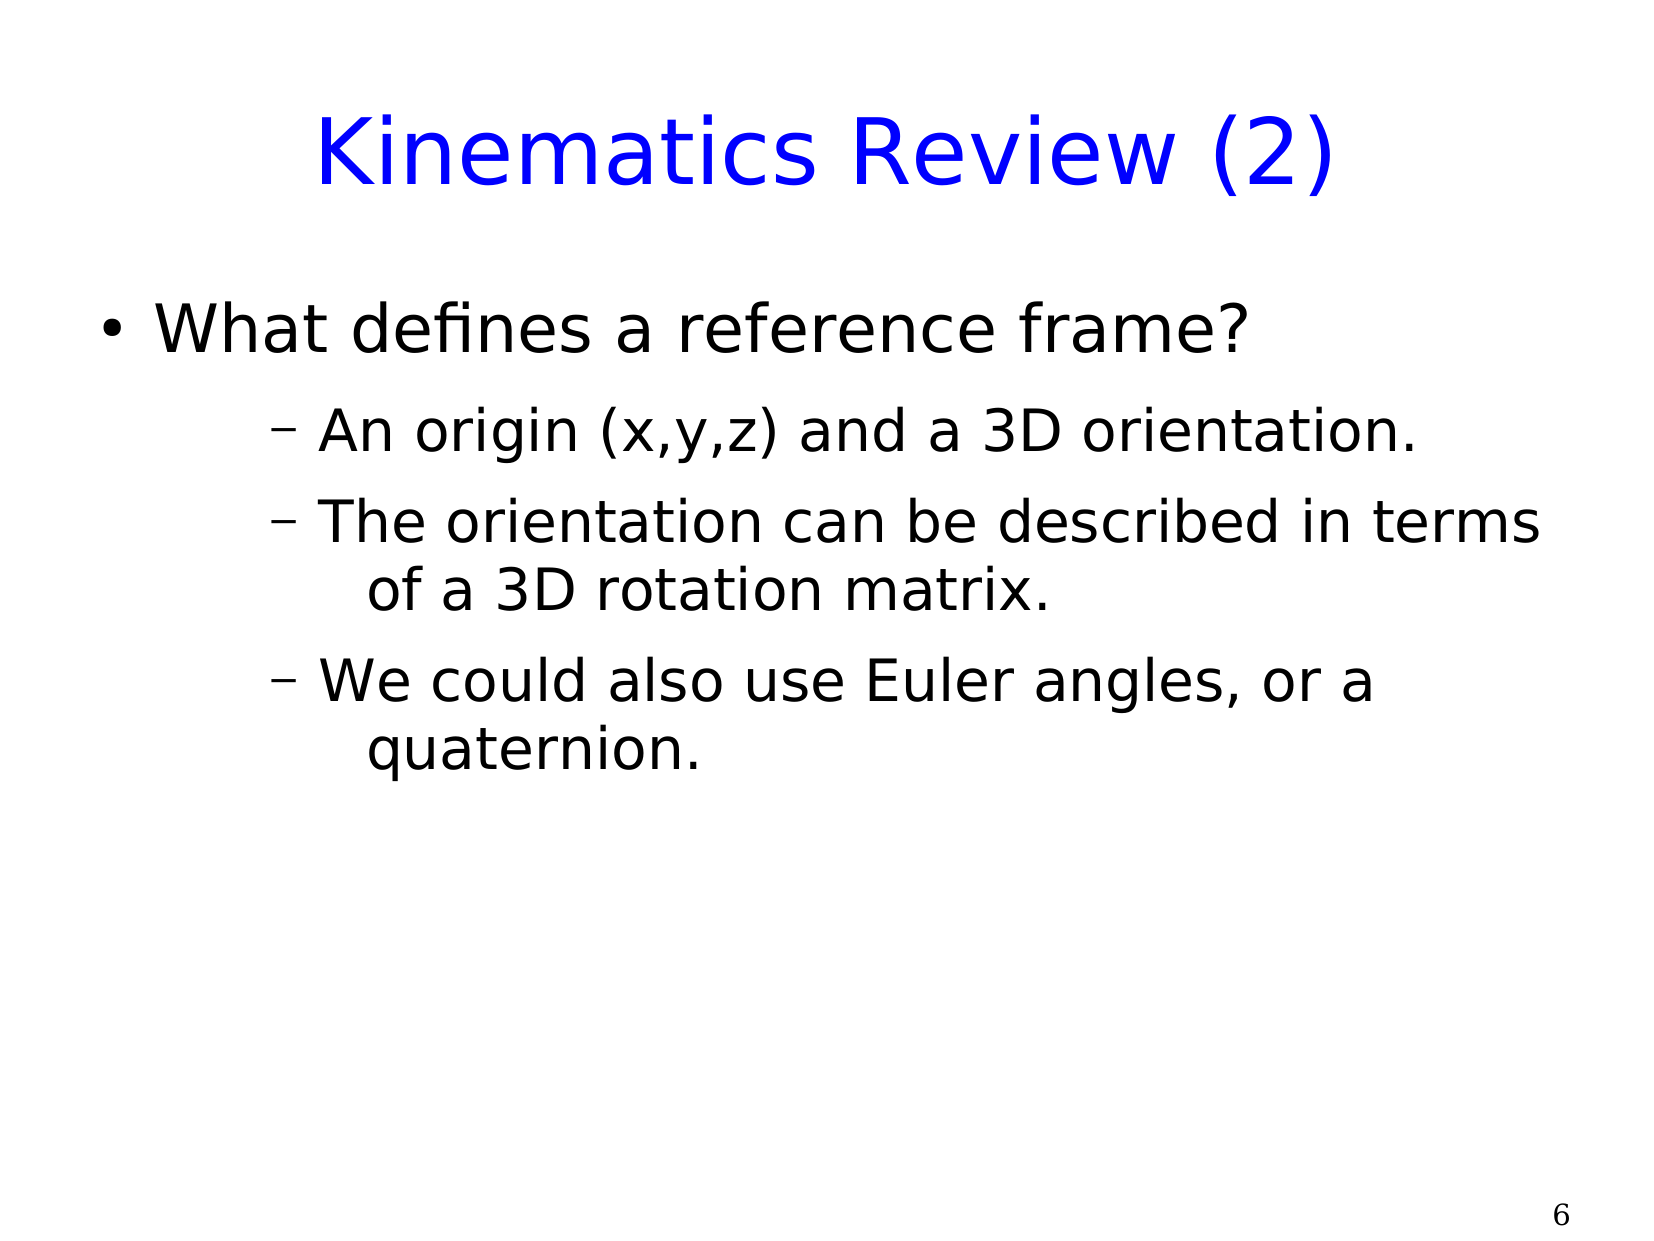

# Kinematics Review (2)
What defines a reference frame?
An origin (x,y,z) and a 3D orientation.
The orientation can be described in terms of a 3D rotation matrix.
We could also use Euler angles, or a quaternion.
6